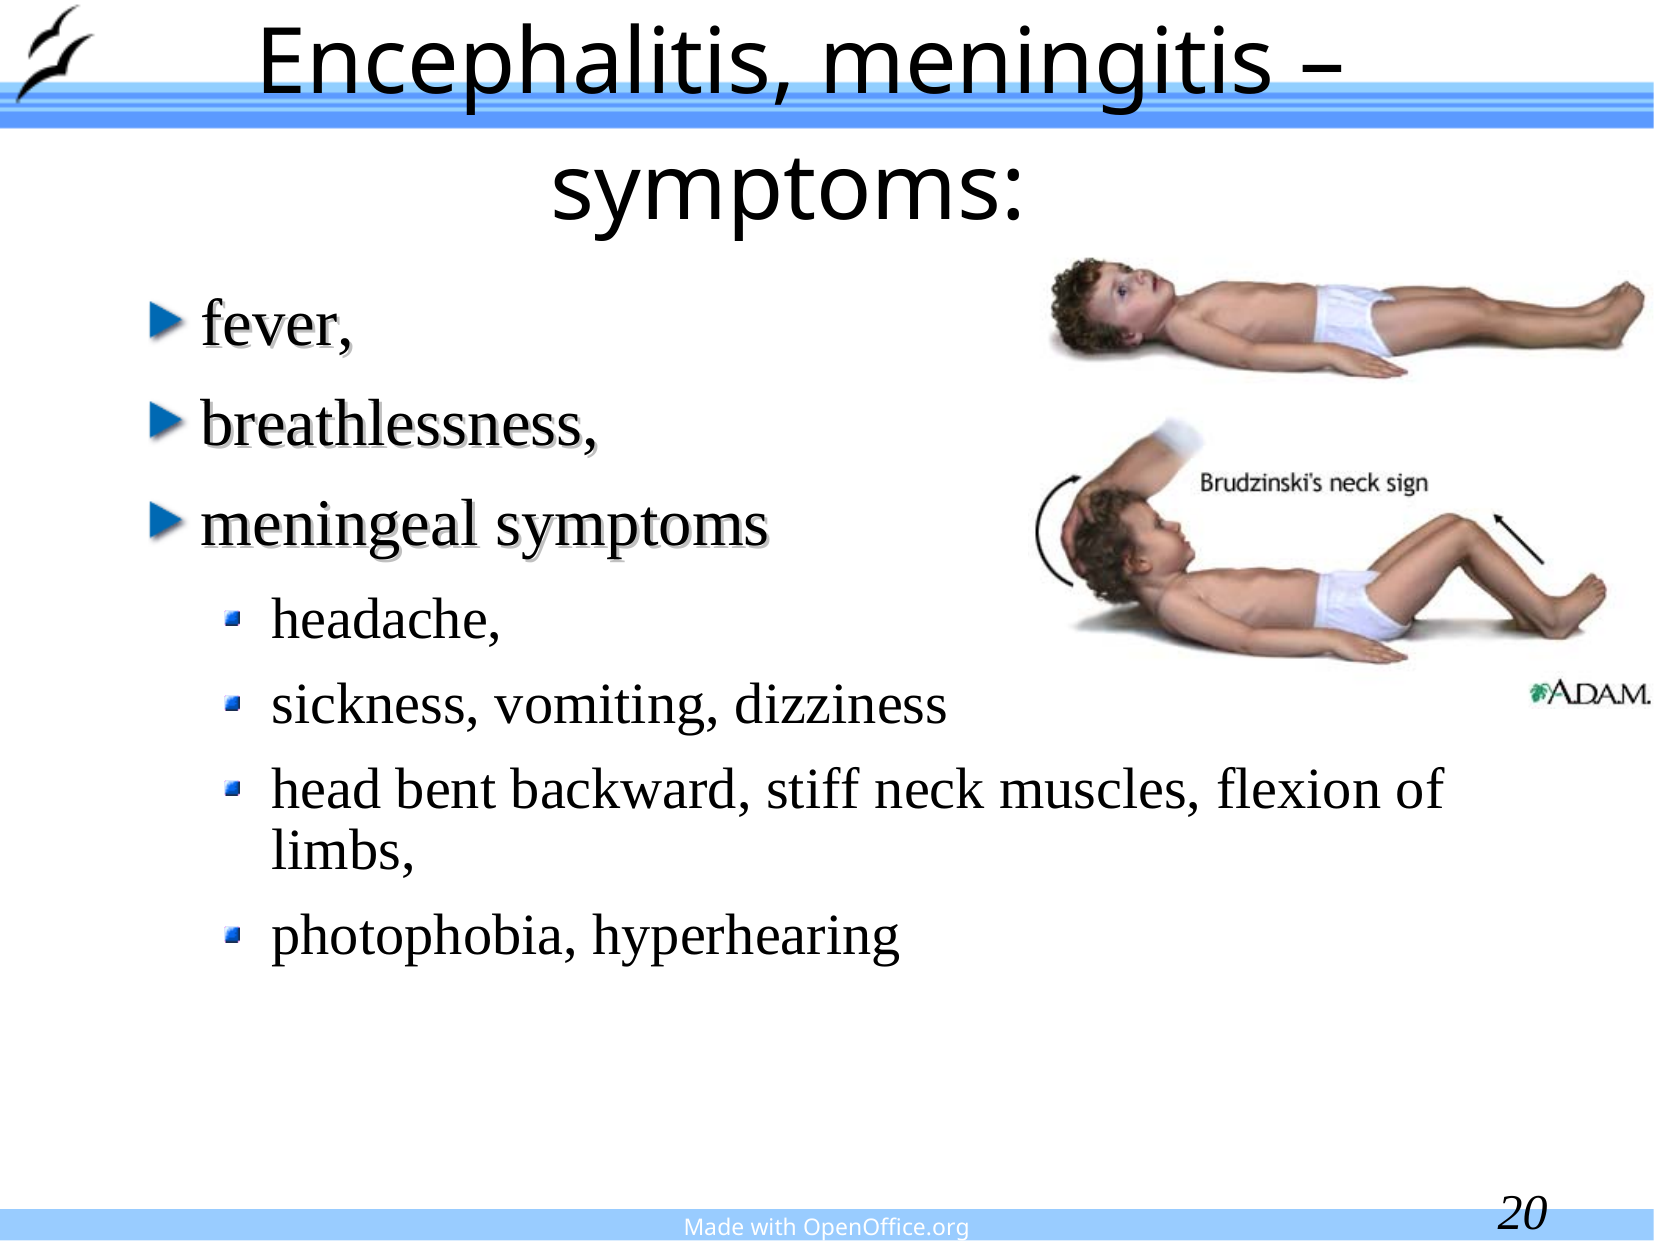

# Encephalitis, meningitis – symptoms:
fever,
breathlessness,
meningeal symptoms
headache,
sickness, vomiting, dizziness
head bent backward, stiff neck muscles, flexion of limbs,
photophobia, hyperhearing